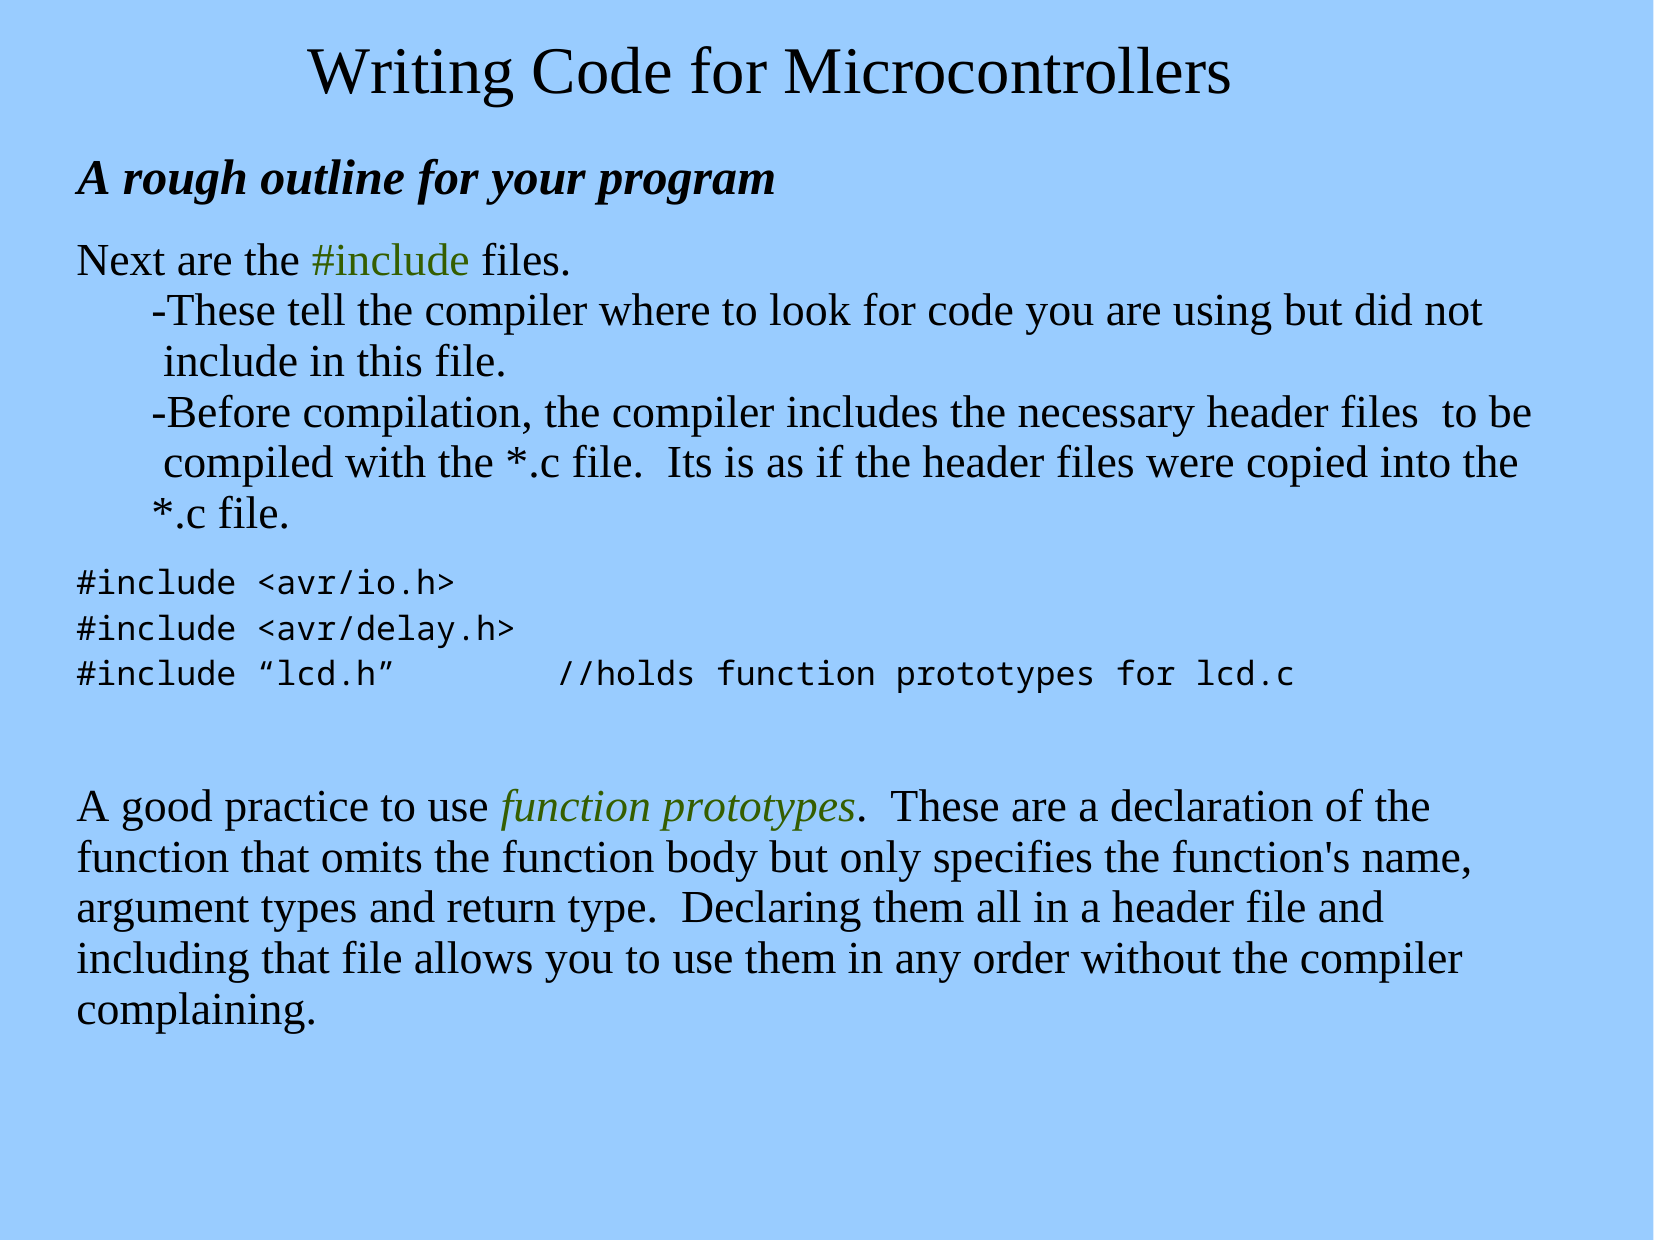

Writing Code for Microcontrollers
A rough outline for your program
Next are the #include files.
	-These tell the compiler where to look for code you are using but did not
	 include in this file.
	-Before compilation, the compiler includes the necessary header files to be
	 compiled with the *.c file. Its is as if the header files were copied into the
	*.c file.
#include <avr/io.h>
#include <avr/delay.h>
#include “lcd.h” //holds function prototypes for lcd.c
A good practice to use function prototypes. These are a declaration of the function that omits the function body but only specifies the function's name, argument types and return type. Declaring them all in a header file and including that file allows you to use them in any order without the compiler complaining.